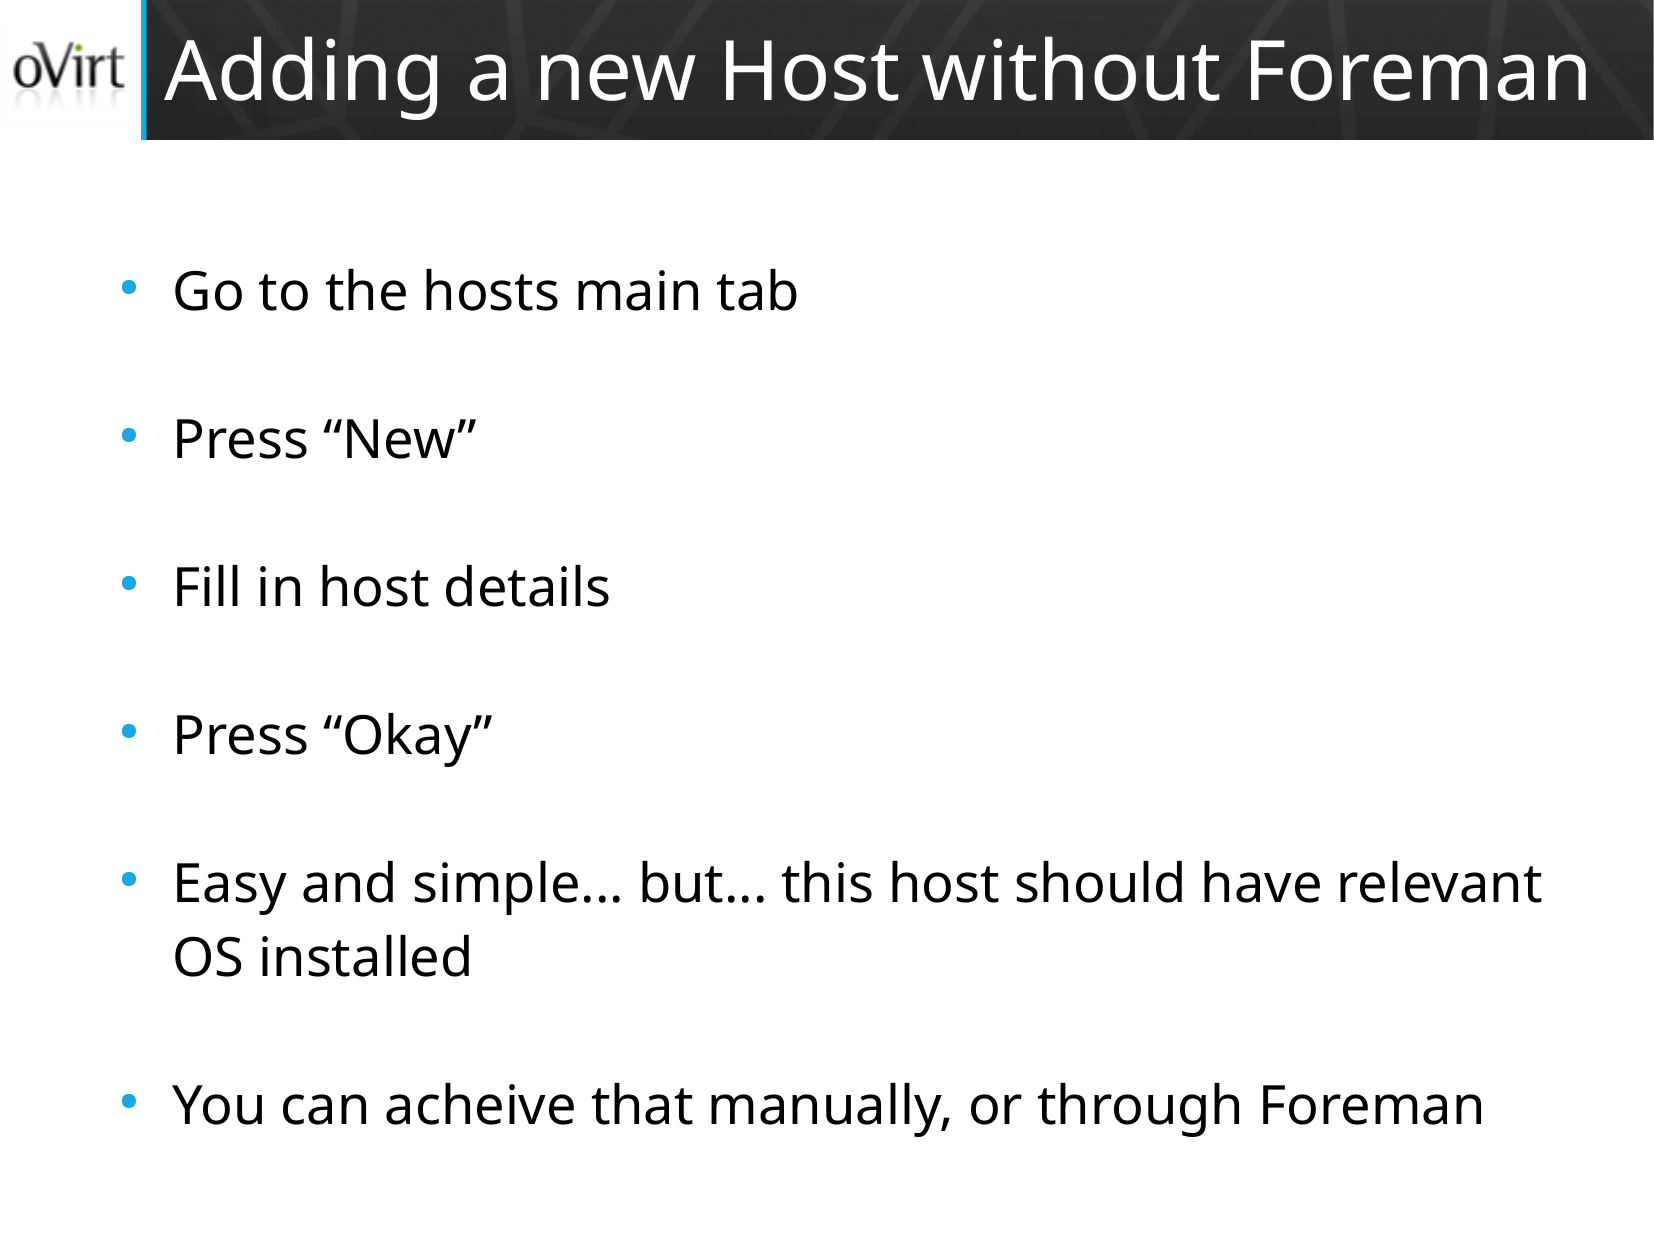

# Adding a new Host without Foreman
Go to the hosts main tab
Press “New”
Fill in host details
Press “Okay”
Easy and simple... but... this host should have relevant OS installed
You can acheive that manually, or through Foreman